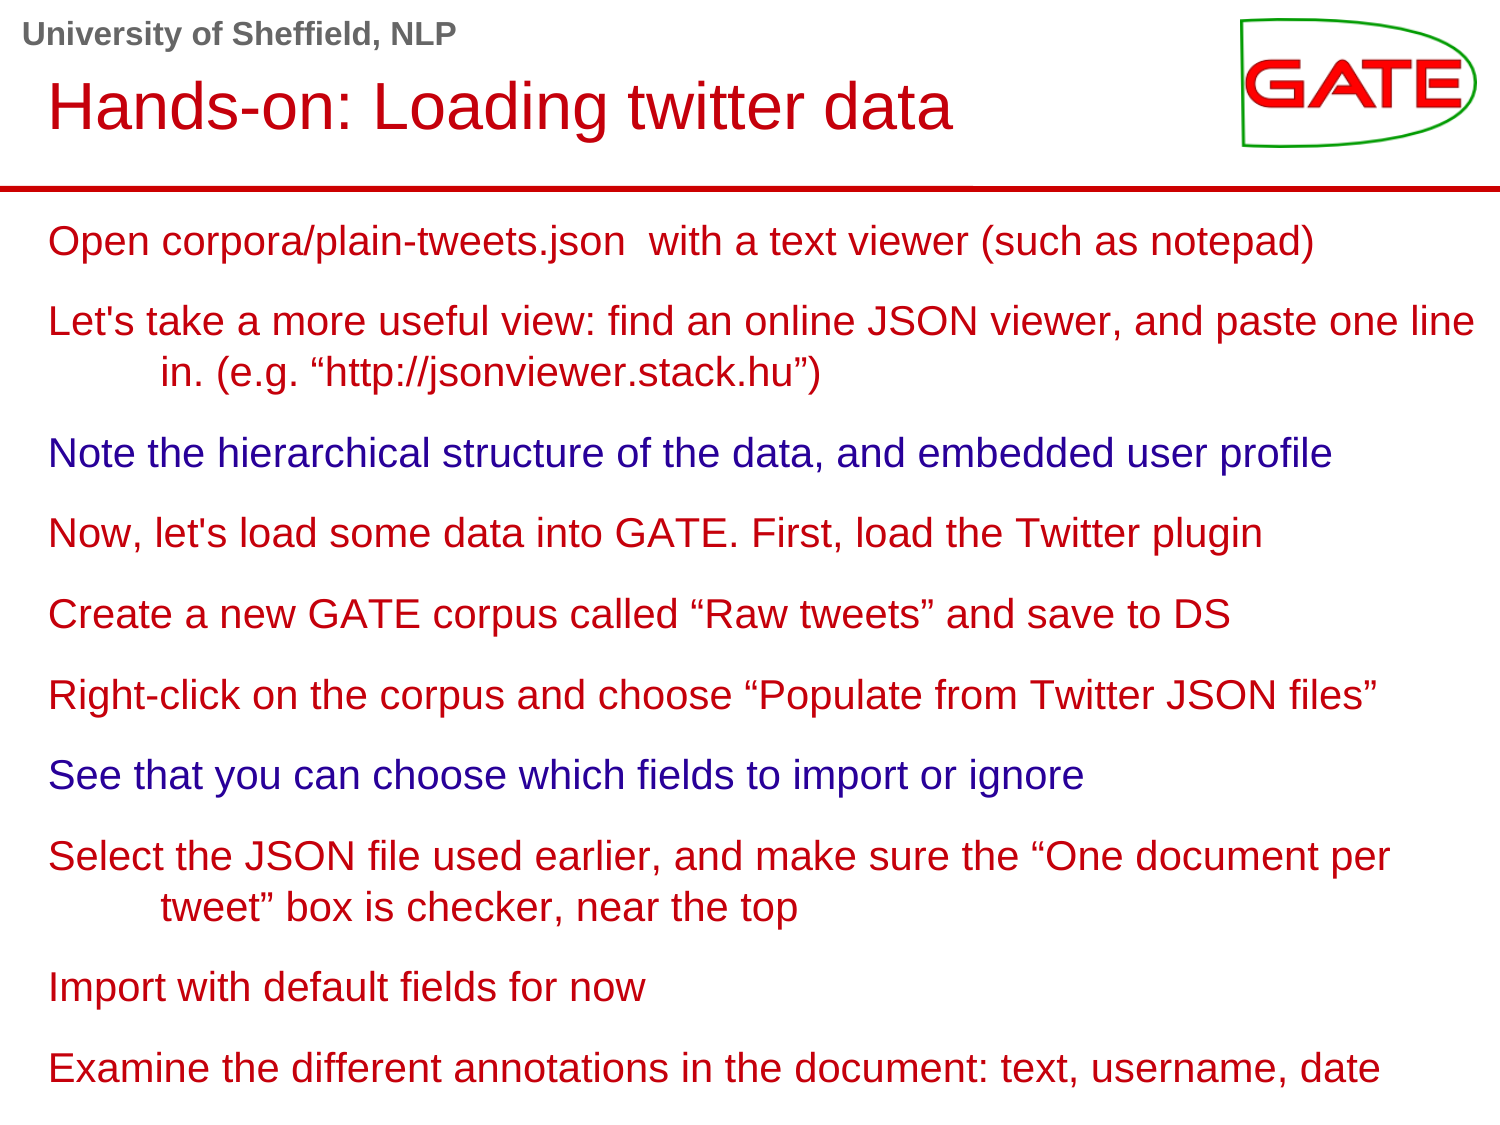

Hands-on: Loading twitter data
Open corpora/plain-tweets.json with a text viewer (such as notepad)
Let's take a more useful view: find an online JSON viewer, and paste one line in. (e.g. “http://jsonviewer.stack.hu”)
Note the hierarchical structure of the data, and embedded user profile
Now, let's load some data into GATE. First, load the Twitter plugin
Create a new GATE corpus called “Raw tweets” and save to DS
Right-click on the corpus and choose “Populate from Twitter JSON files”
See that you can choose which fields to import or ignore
Select the JSON file used earlier, and make sure the “One document per tweet” box is checker, near the top
Import with default fields for now
Examine the different annotations in the document: text, username, date